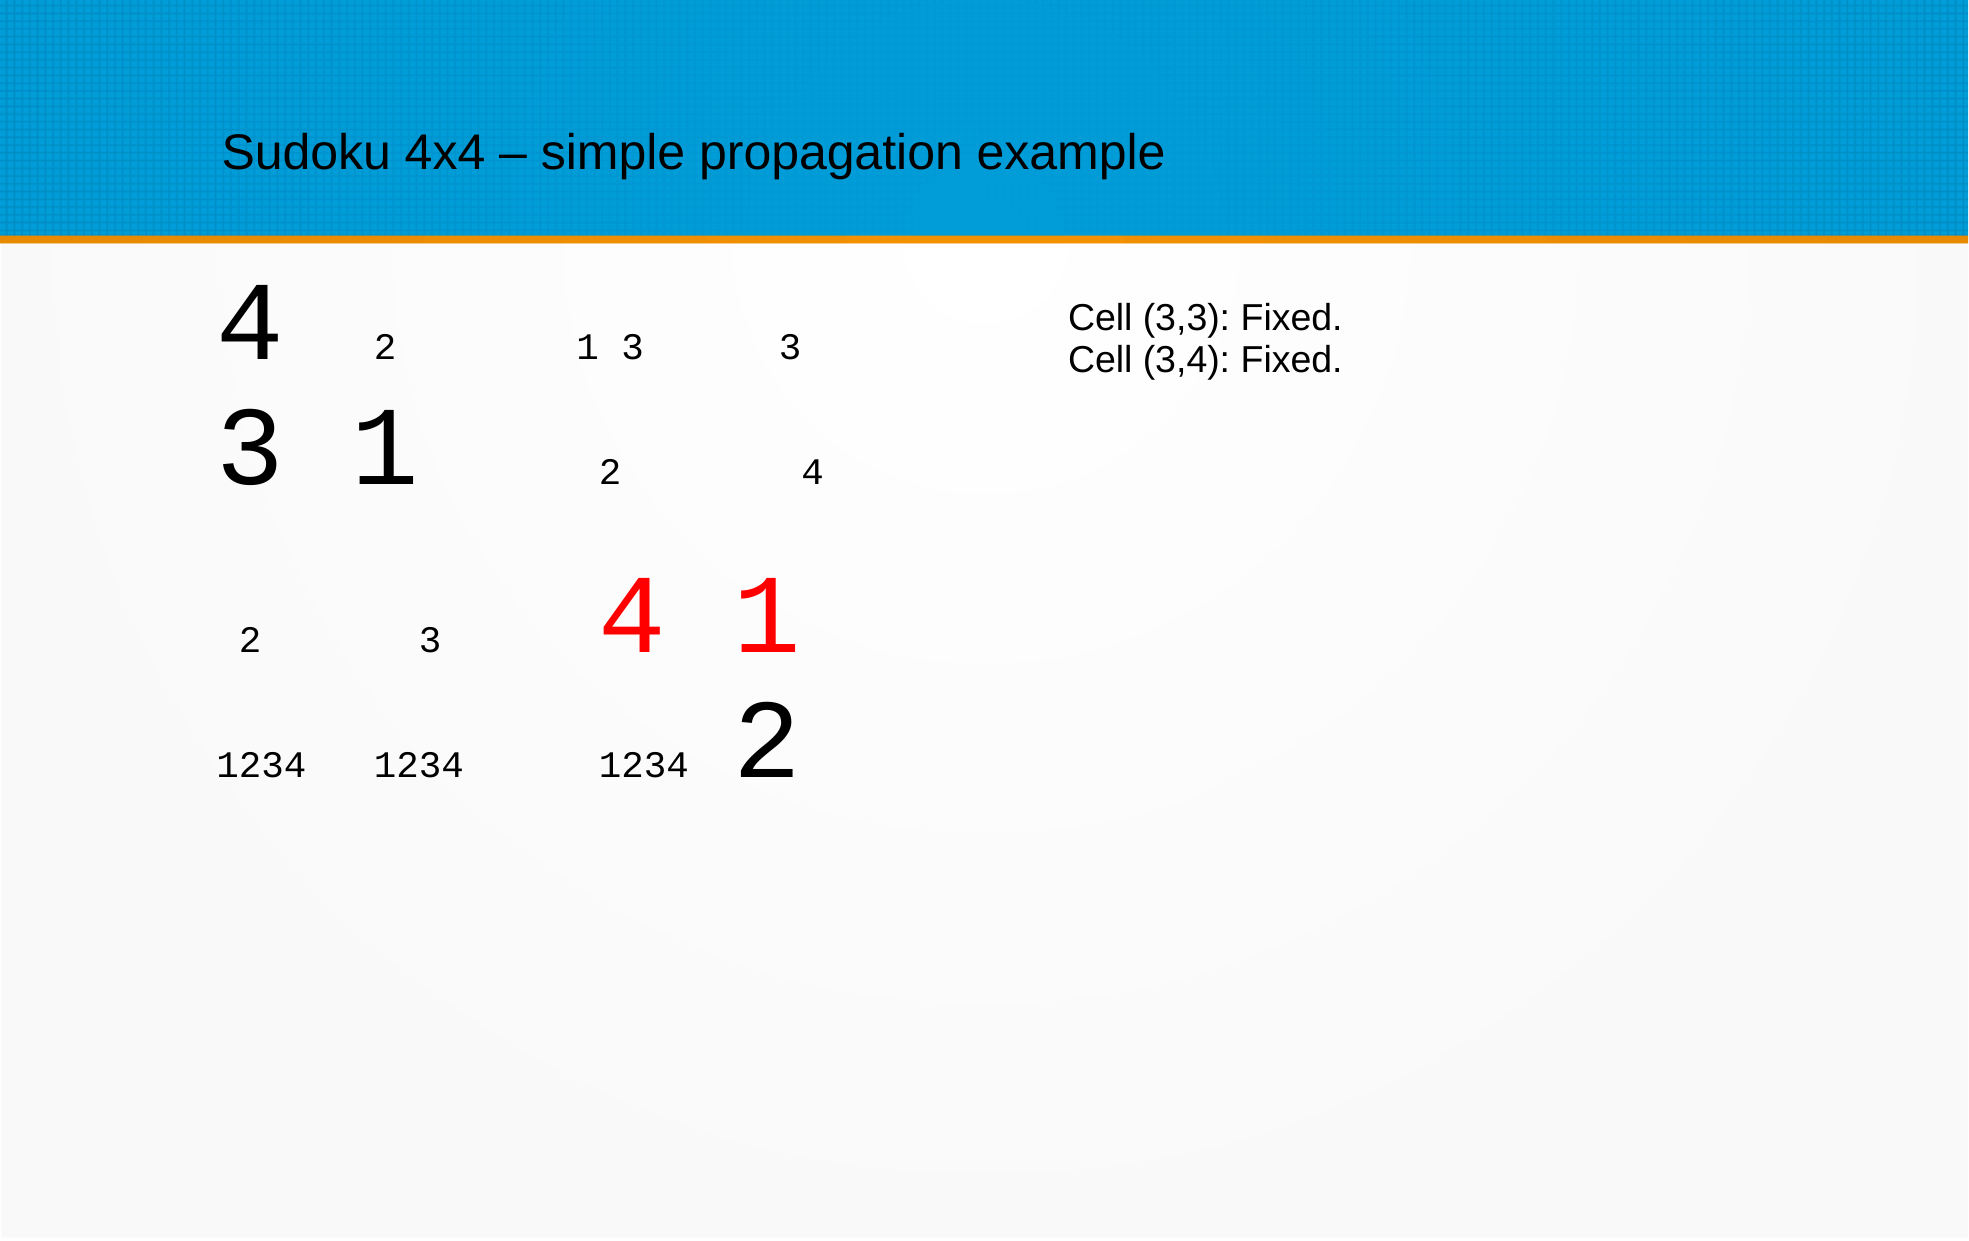

Sudoku 4x4 – simple propagation example
Cell (3,3): Fixed.
Cell (3,4): Fixed.
4 2 1 3 3
3 1 2 4
 2 3 4 1
1234 1234 1234 2